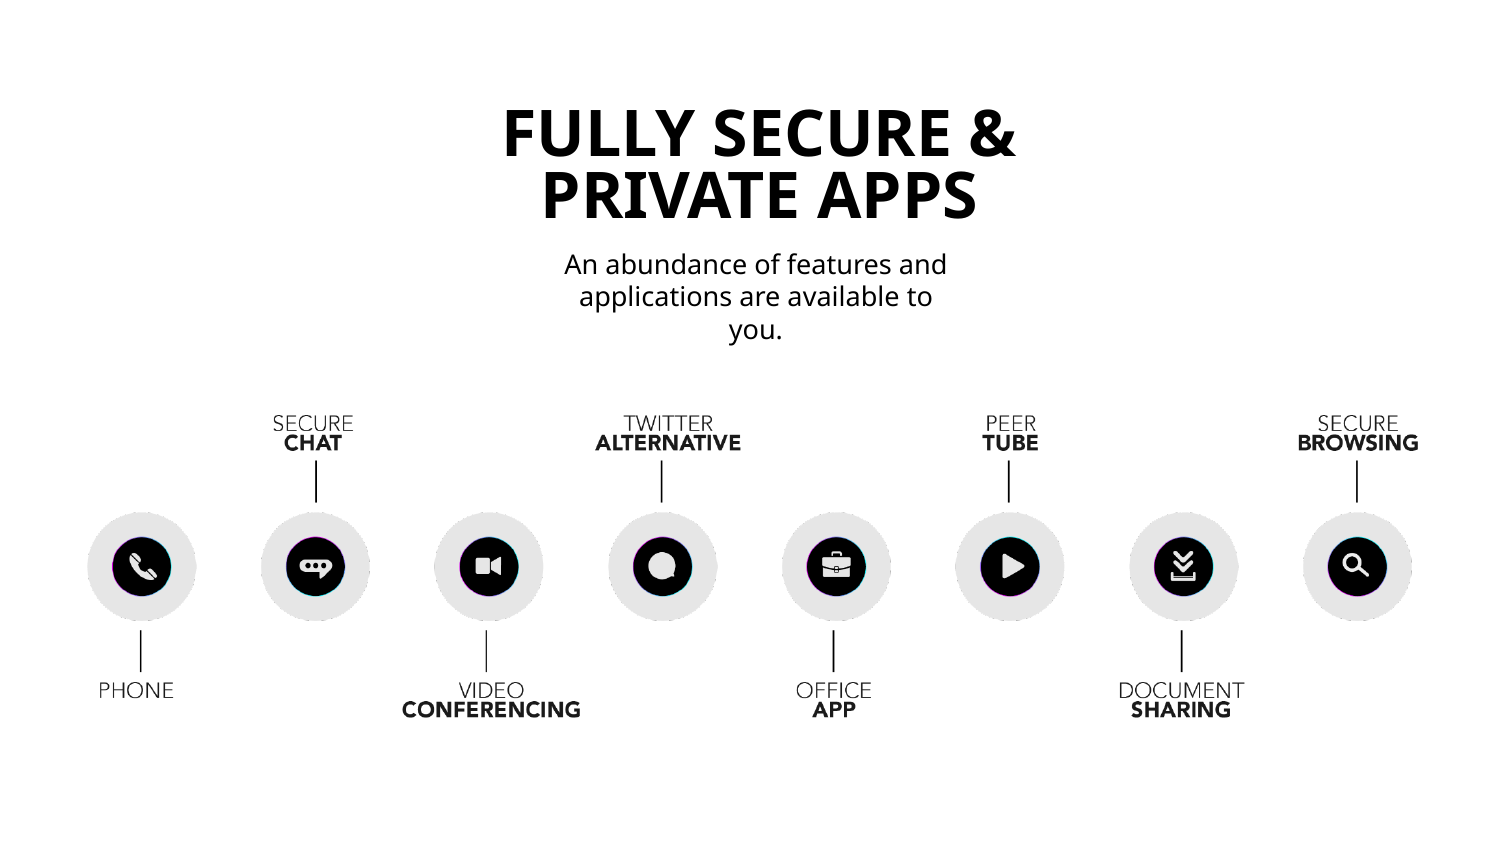

FULLY SECURE & PRIVATE APPS
An abundance of features and applications are available to you.